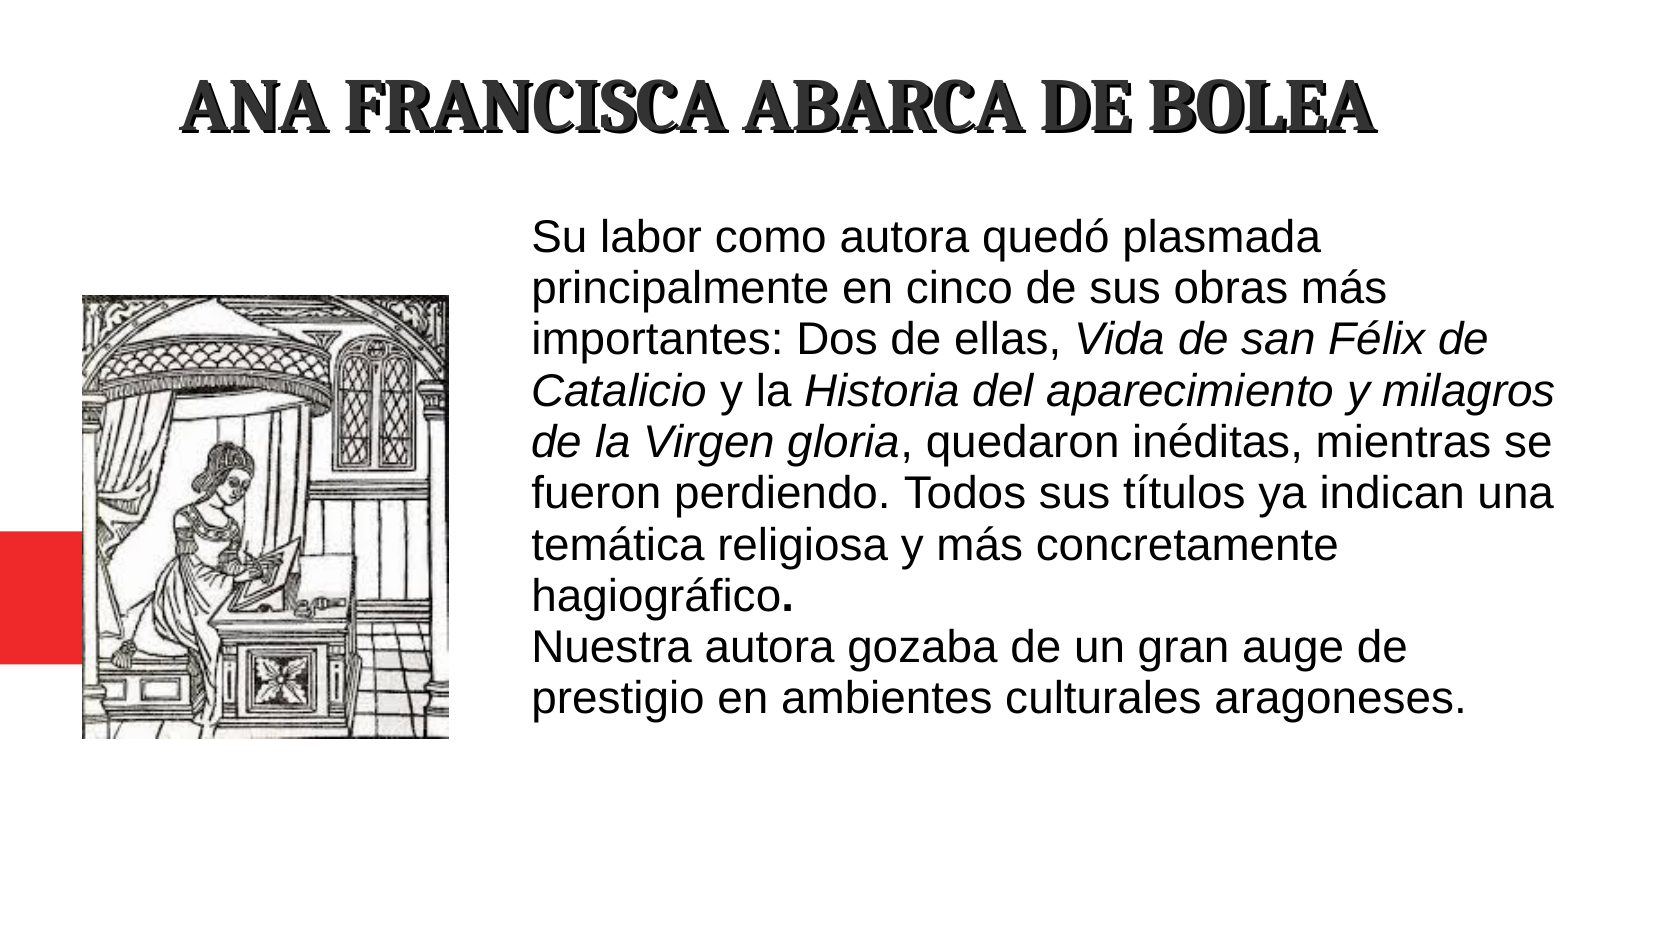

# ANA FRANCISCA ABARCA DE BOLEA
Su labor como autora quedó plasmada principalmente en cinco de sus obras más importantes: Dos de ellas, Vida de san Félix de Catalicio y la Historia del aparecimiento y milagros de la Virgen gloria, quedaron inéditas, mientras se fueron perdiendo. Todos sus títulos ya indican una temática religiosa y más concretamente hagiográfico.
Nuestra autora gozaba de un gran auge de prestigio en ambientes culturales aragoneses.